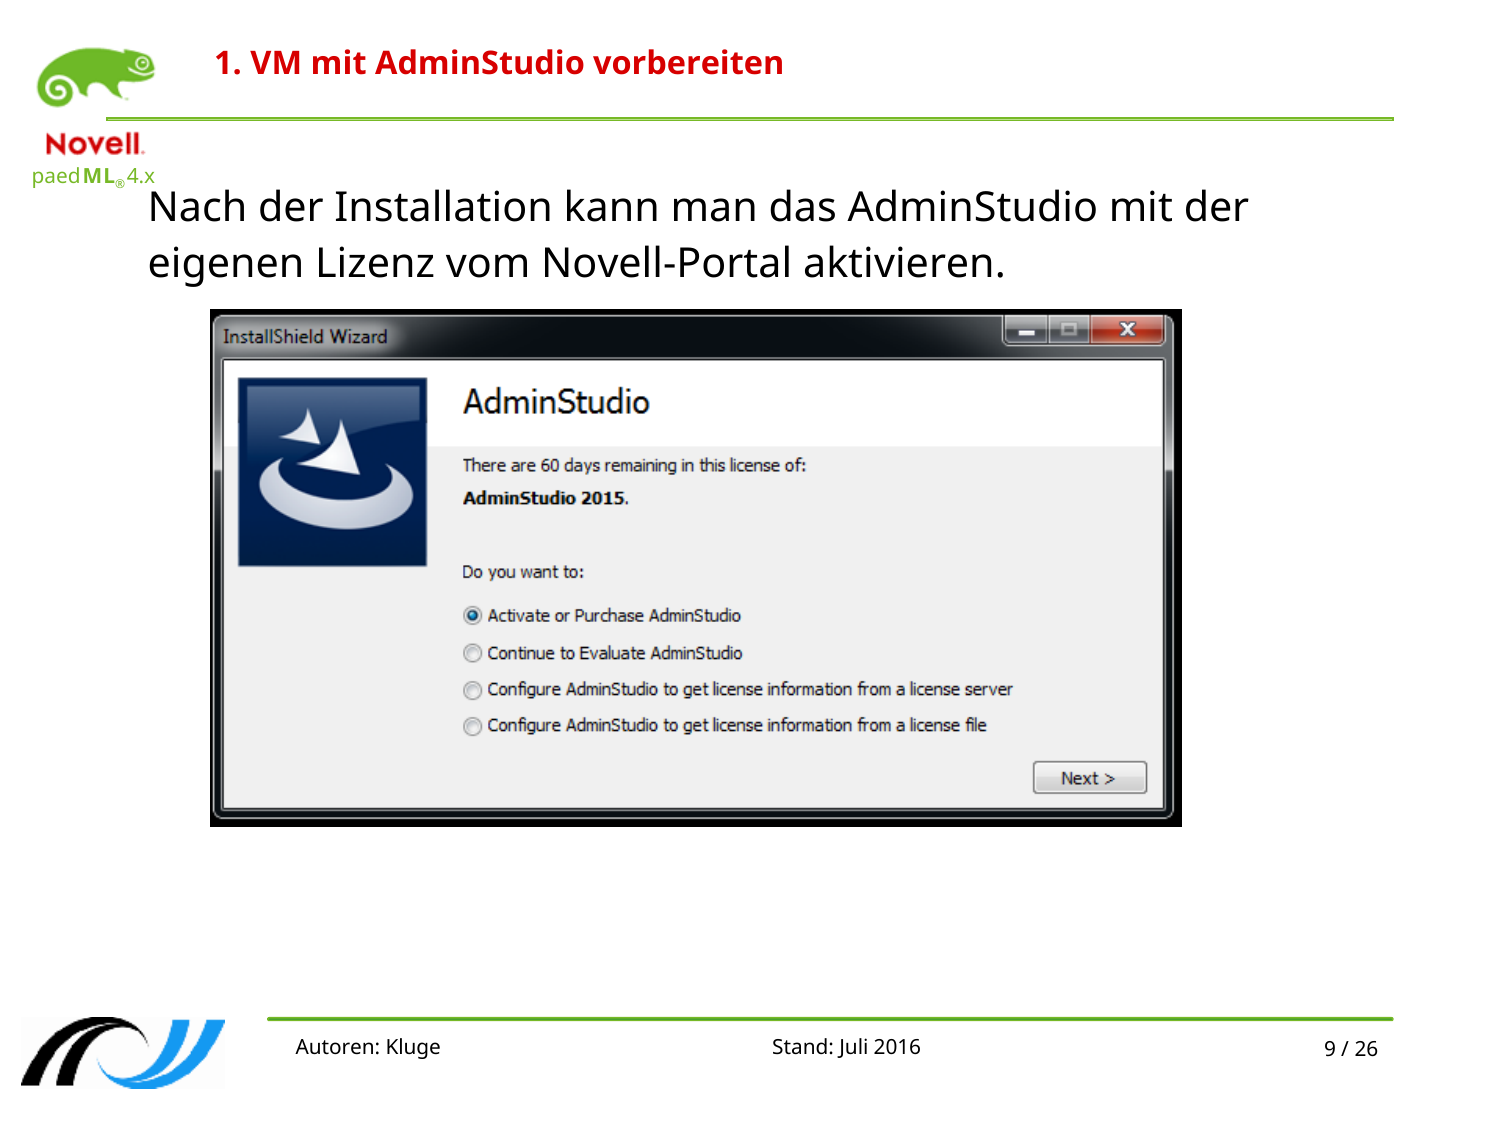

# 1. VM mit AdminStudio vorbereiten
Nach der Installation kann man das AdminStudio mit der eigenen Lizenz vom Novell-Portal aktivieren.
Autoren: Kluge
Juli 2016
9